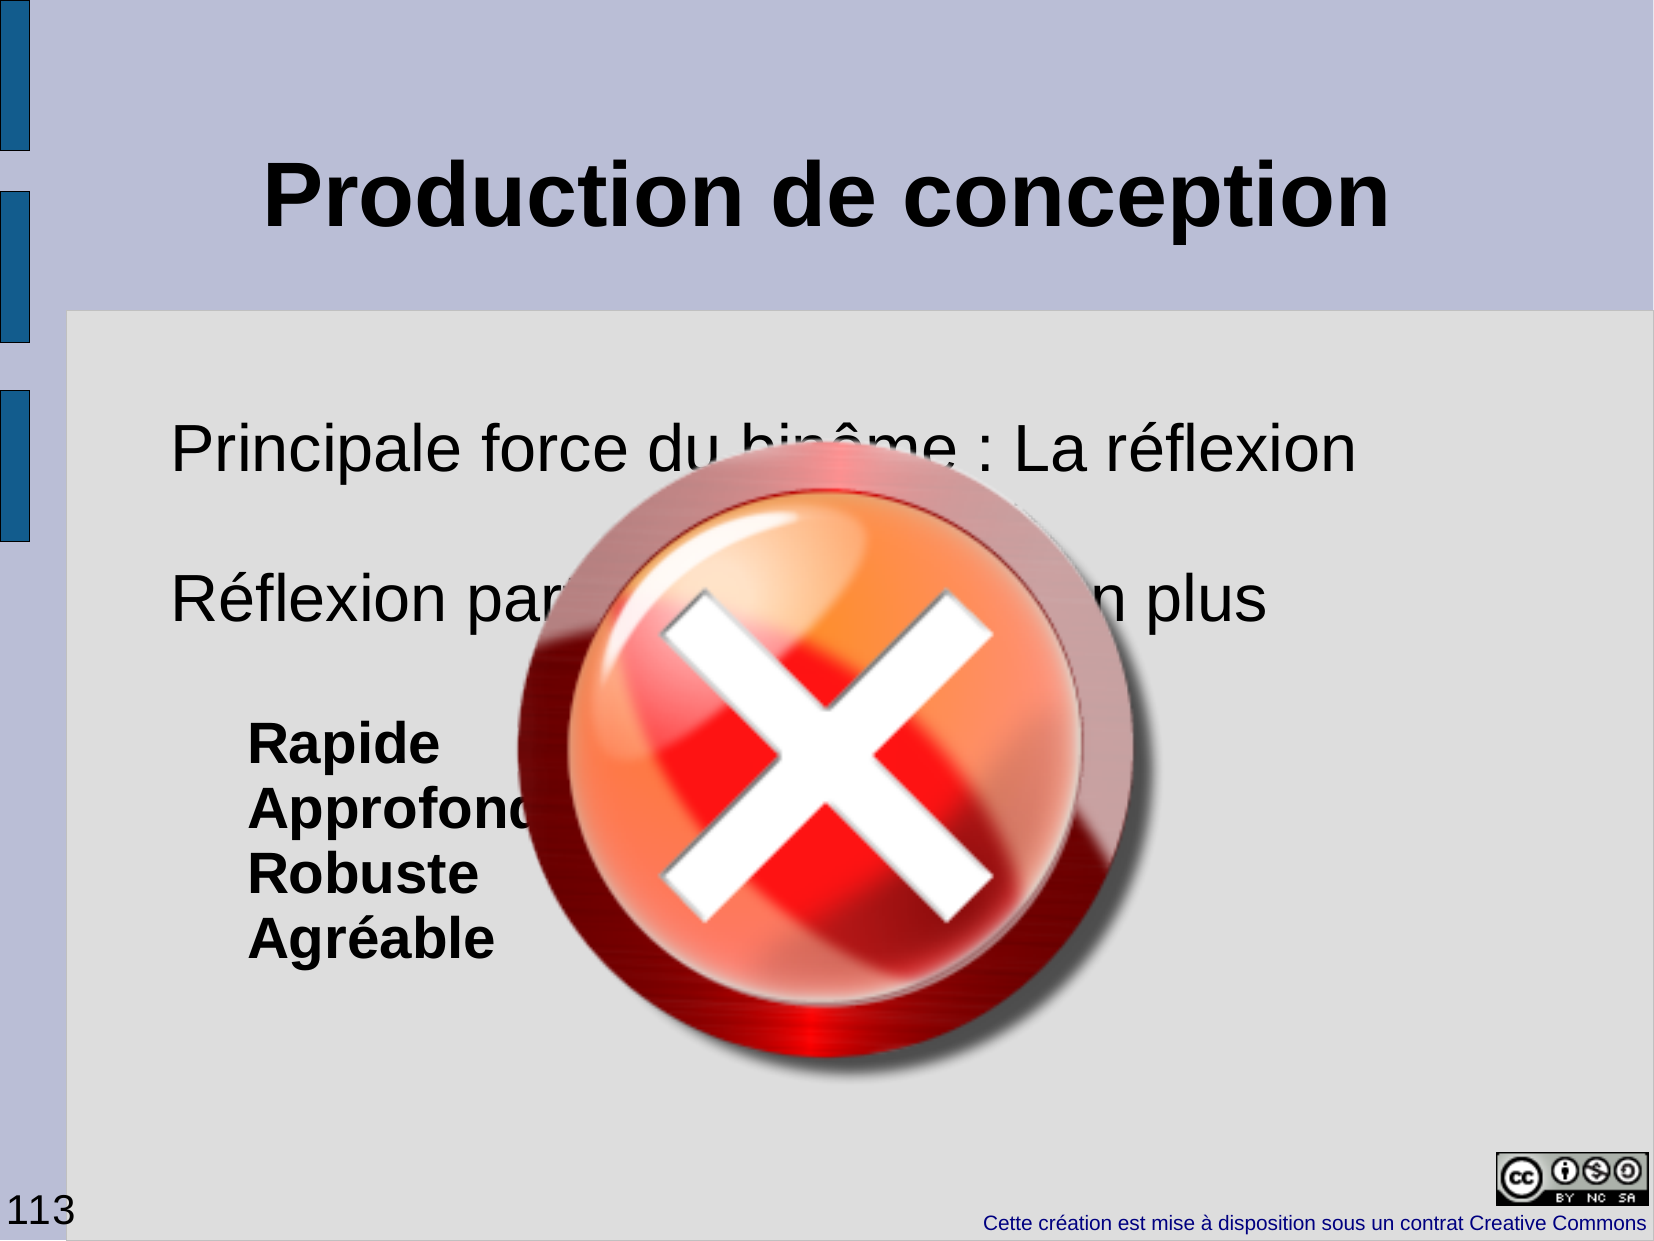

# Production de conception
Principale force du binôme : La réflexion
Réflexion partagée  Conception plus
Rapide
Approfondie
Robuste
Agréable